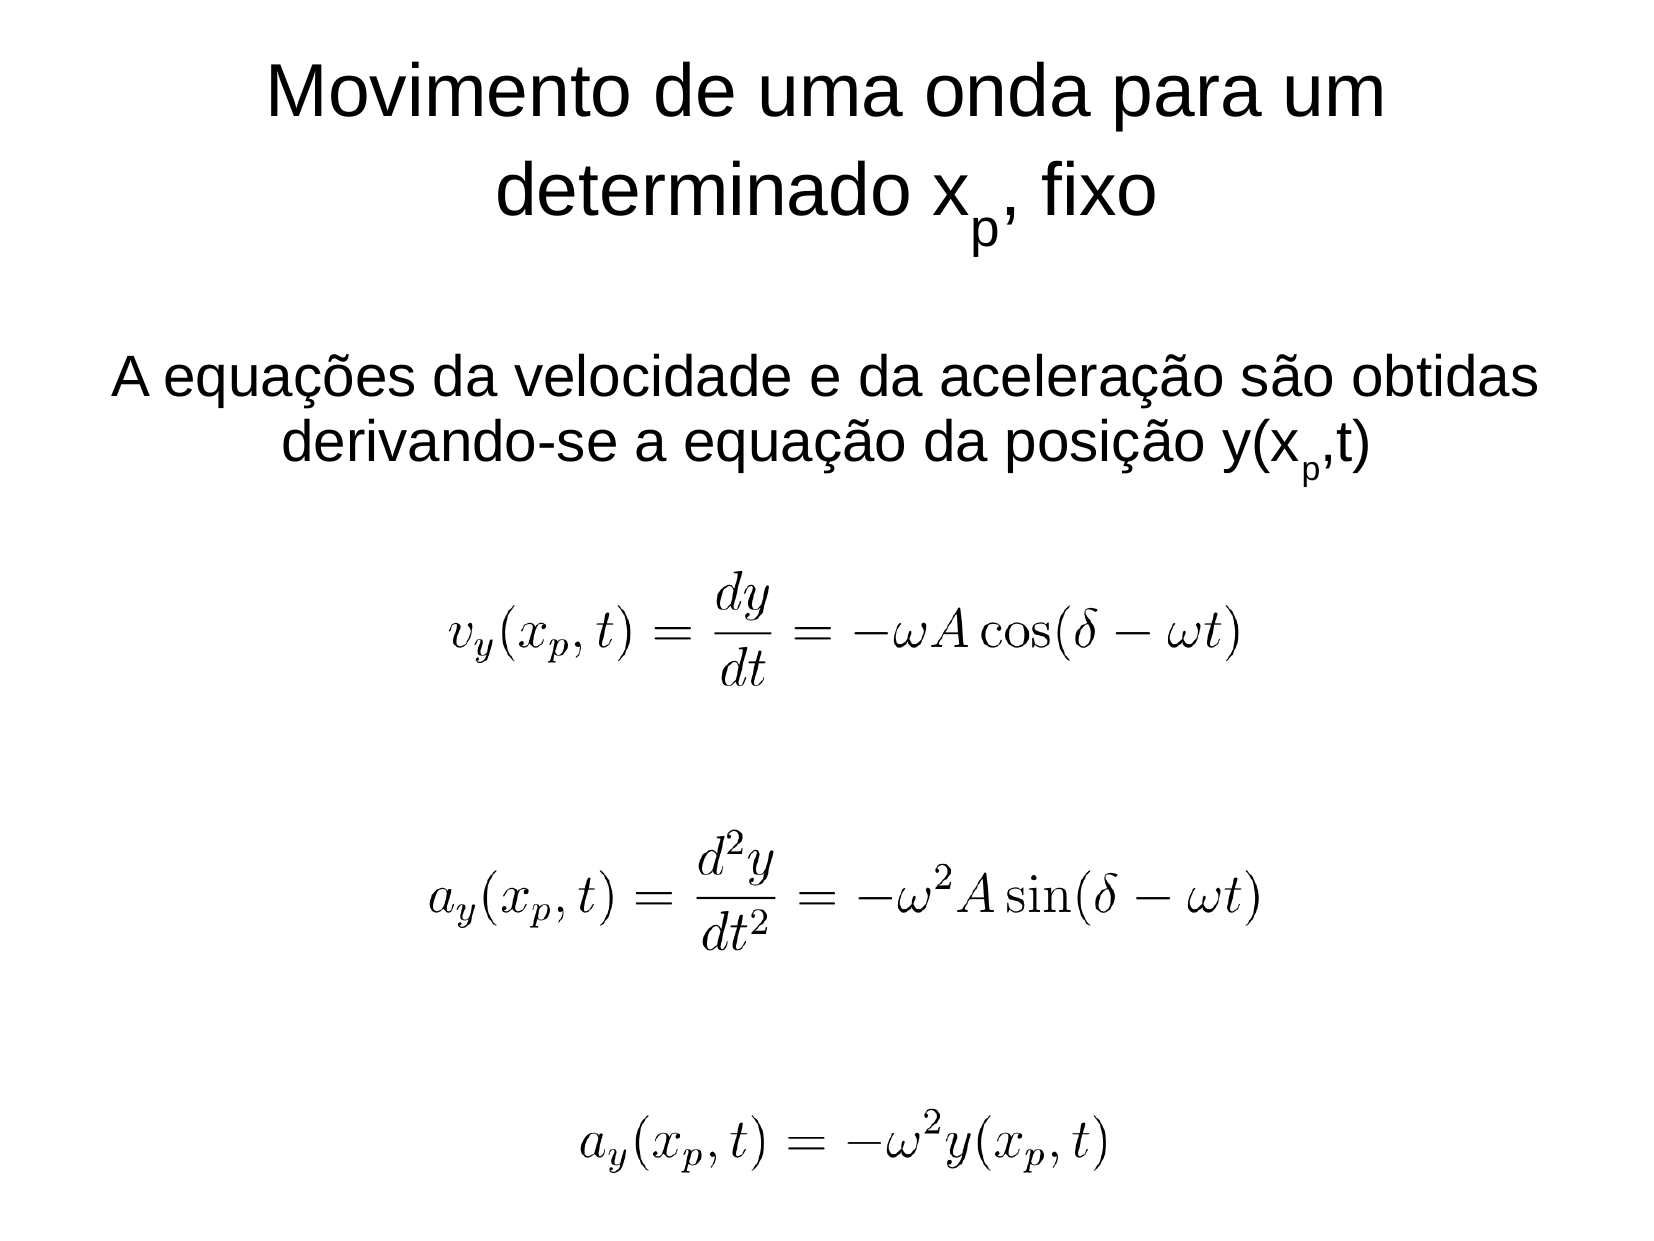

# Movimento de uma onda para um determinado xp, fixo
A equações da velocidade e da aceleração são obtidas derivando-se a equação da posição y(xp,t)